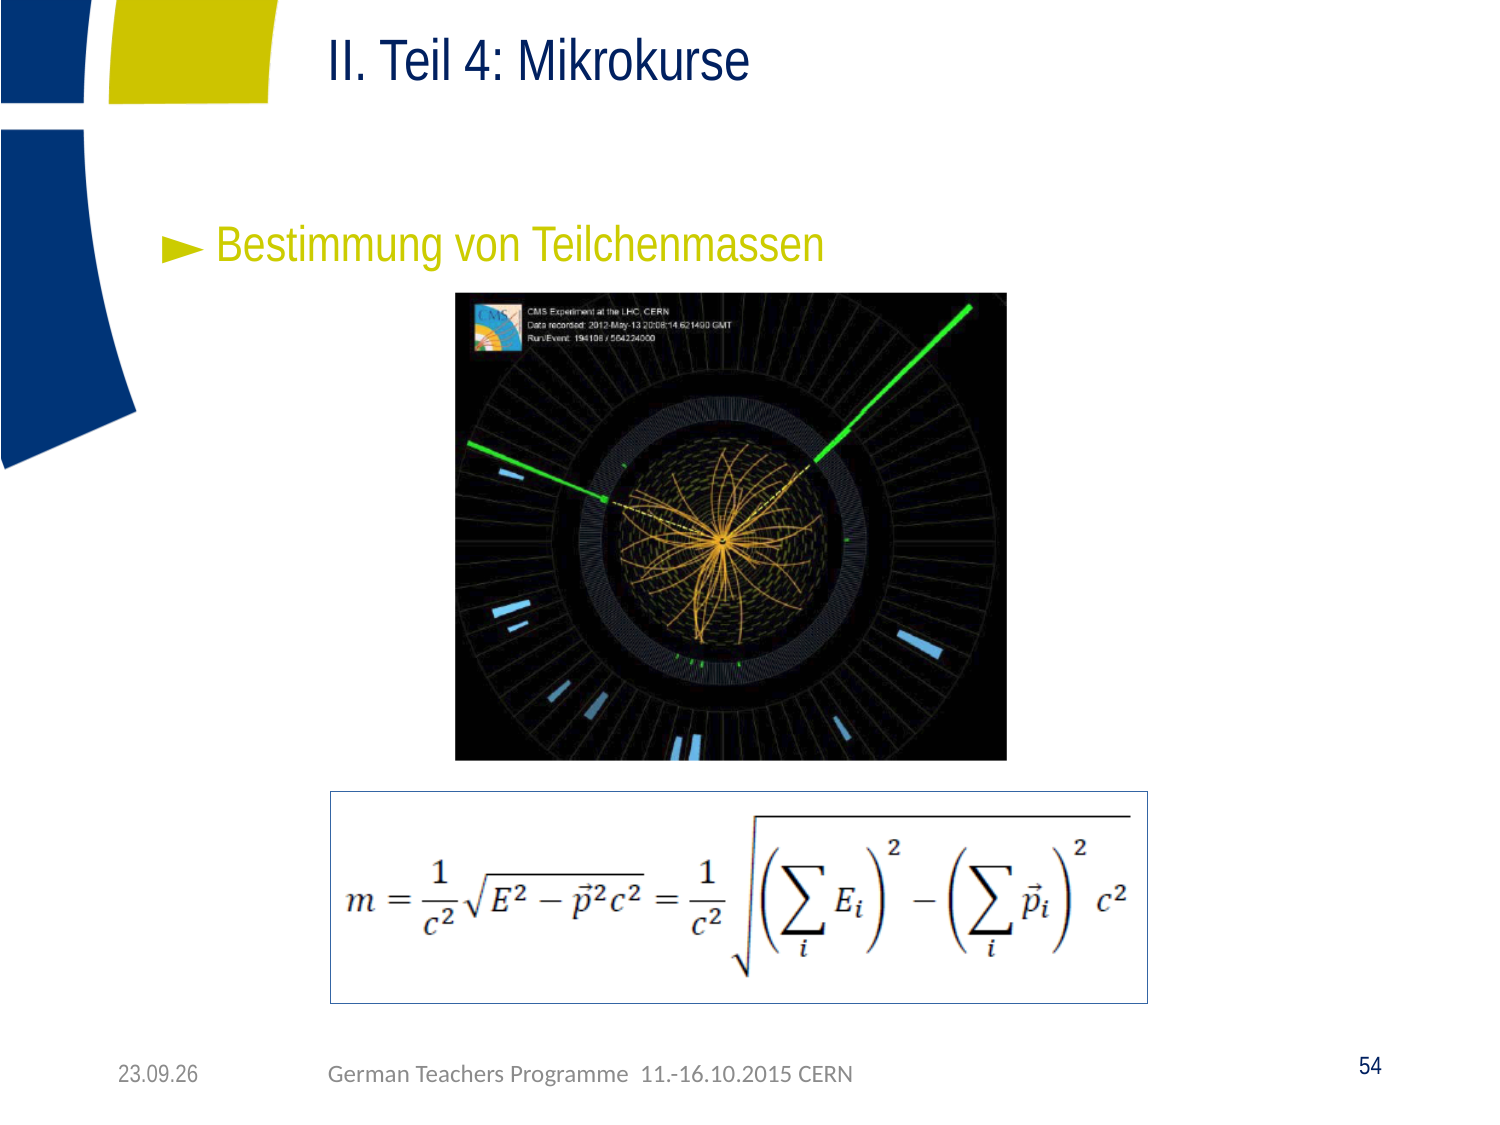

II. Teil 4: Mikrokurse
# Bestimmung von Teilchenmassen
German Teachers Programme 11.-16.10.2015 CERN